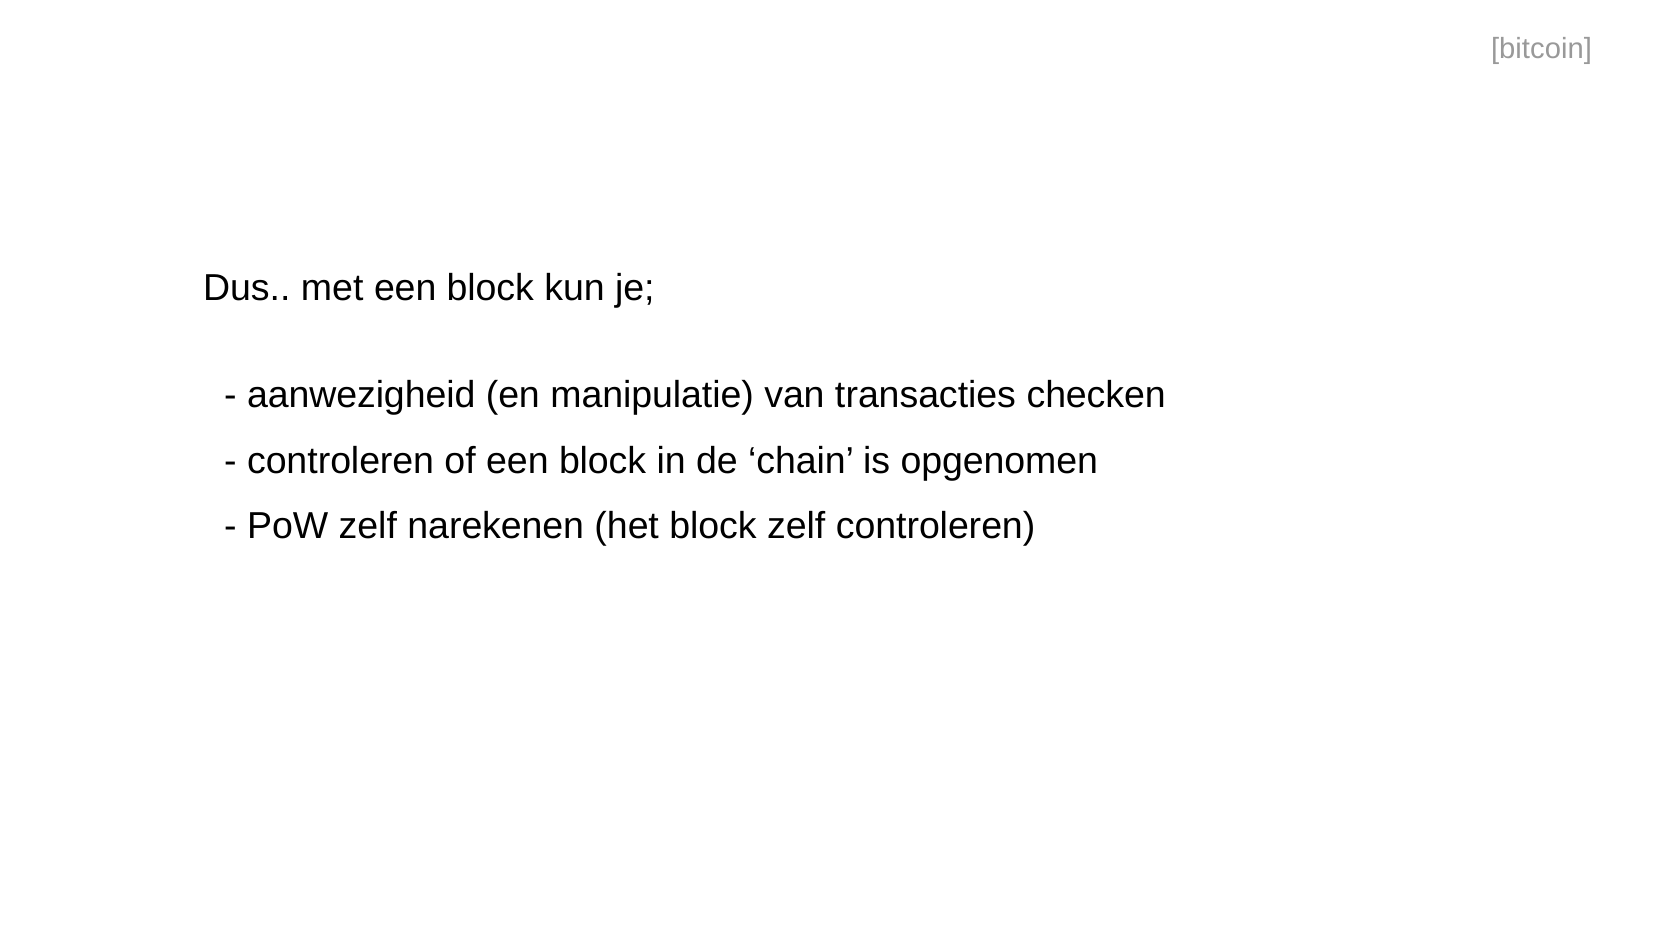

[bitcoin]
Dus.. met een block kun je;
 - aanwezigheid (en manipulatie) van transacties checken
 - controleren of een block in de ‘chain’ is opgenomen
 - PoW zelf narekenen (het block zelf controleren)